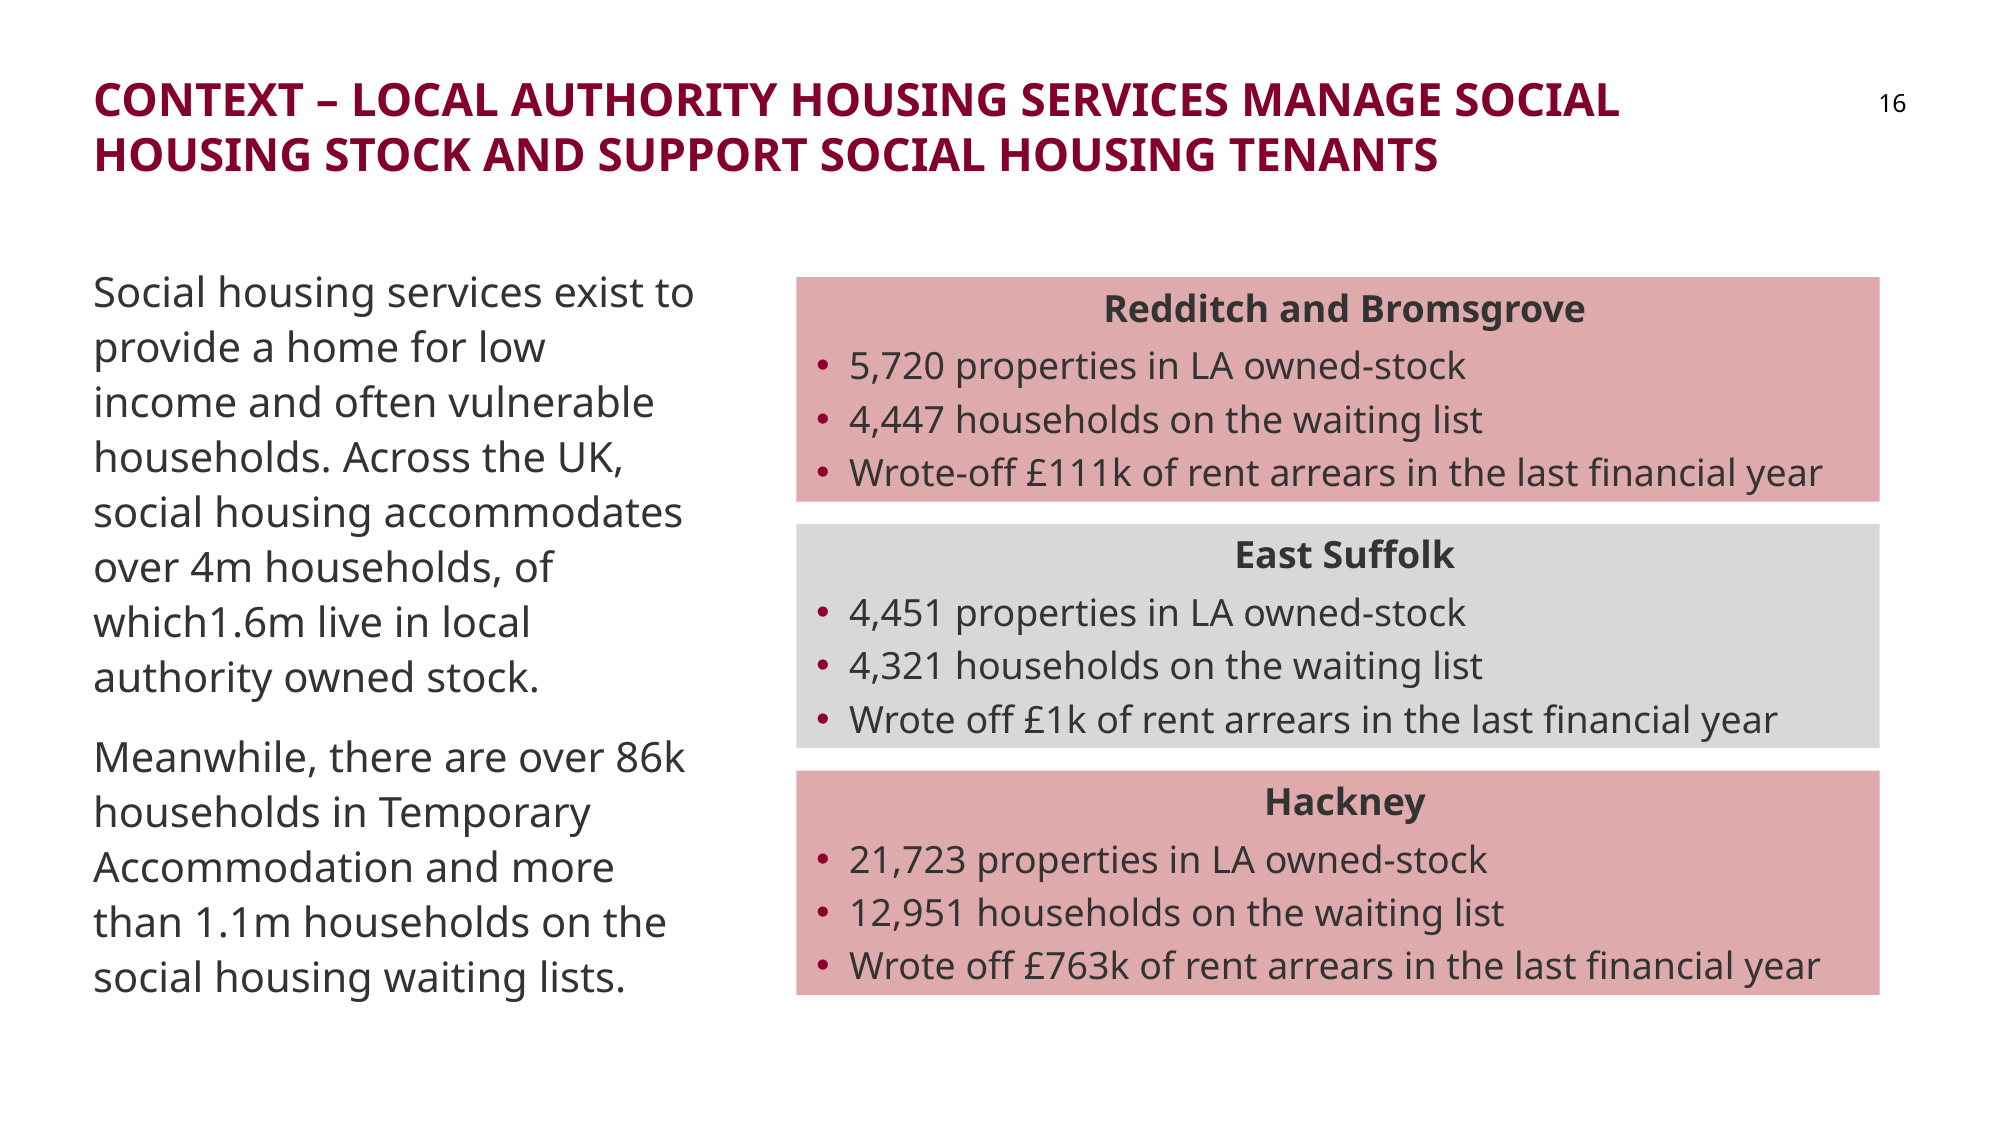

# CONTEXT – LOCAL AUTHORITY HOUSING SERVICES MANAGE SOCIAL HOUSING STOCK AND SUPPORT SOCIAL HOUSING TENANTS
Social housing services exist to provide a home for low income and often vulnerable households. Across the UK, social housing accommodates over 4m households, of which1.6m live in local authority owned stock.
Meanwhile, there are over 86k households in Temporary Accommodation and more than 1.1m households on the social housing waiting lists.
Redditch and Bromsgrove
5,720 properties in LA owned-stock
4,447 households on the waiting list
Wrote-off £111k of rent arrears in the last financial year
East Suffolk
4,451 properties in LA owned-stock
4,321 households on the waiting list
Wrote off £1k of rent arrears in the last financial year
Hackney
21,723 properties in LA owned-stock
12,951 households on the waiting list
Wrote off £763k of rent arrears in the last financial year